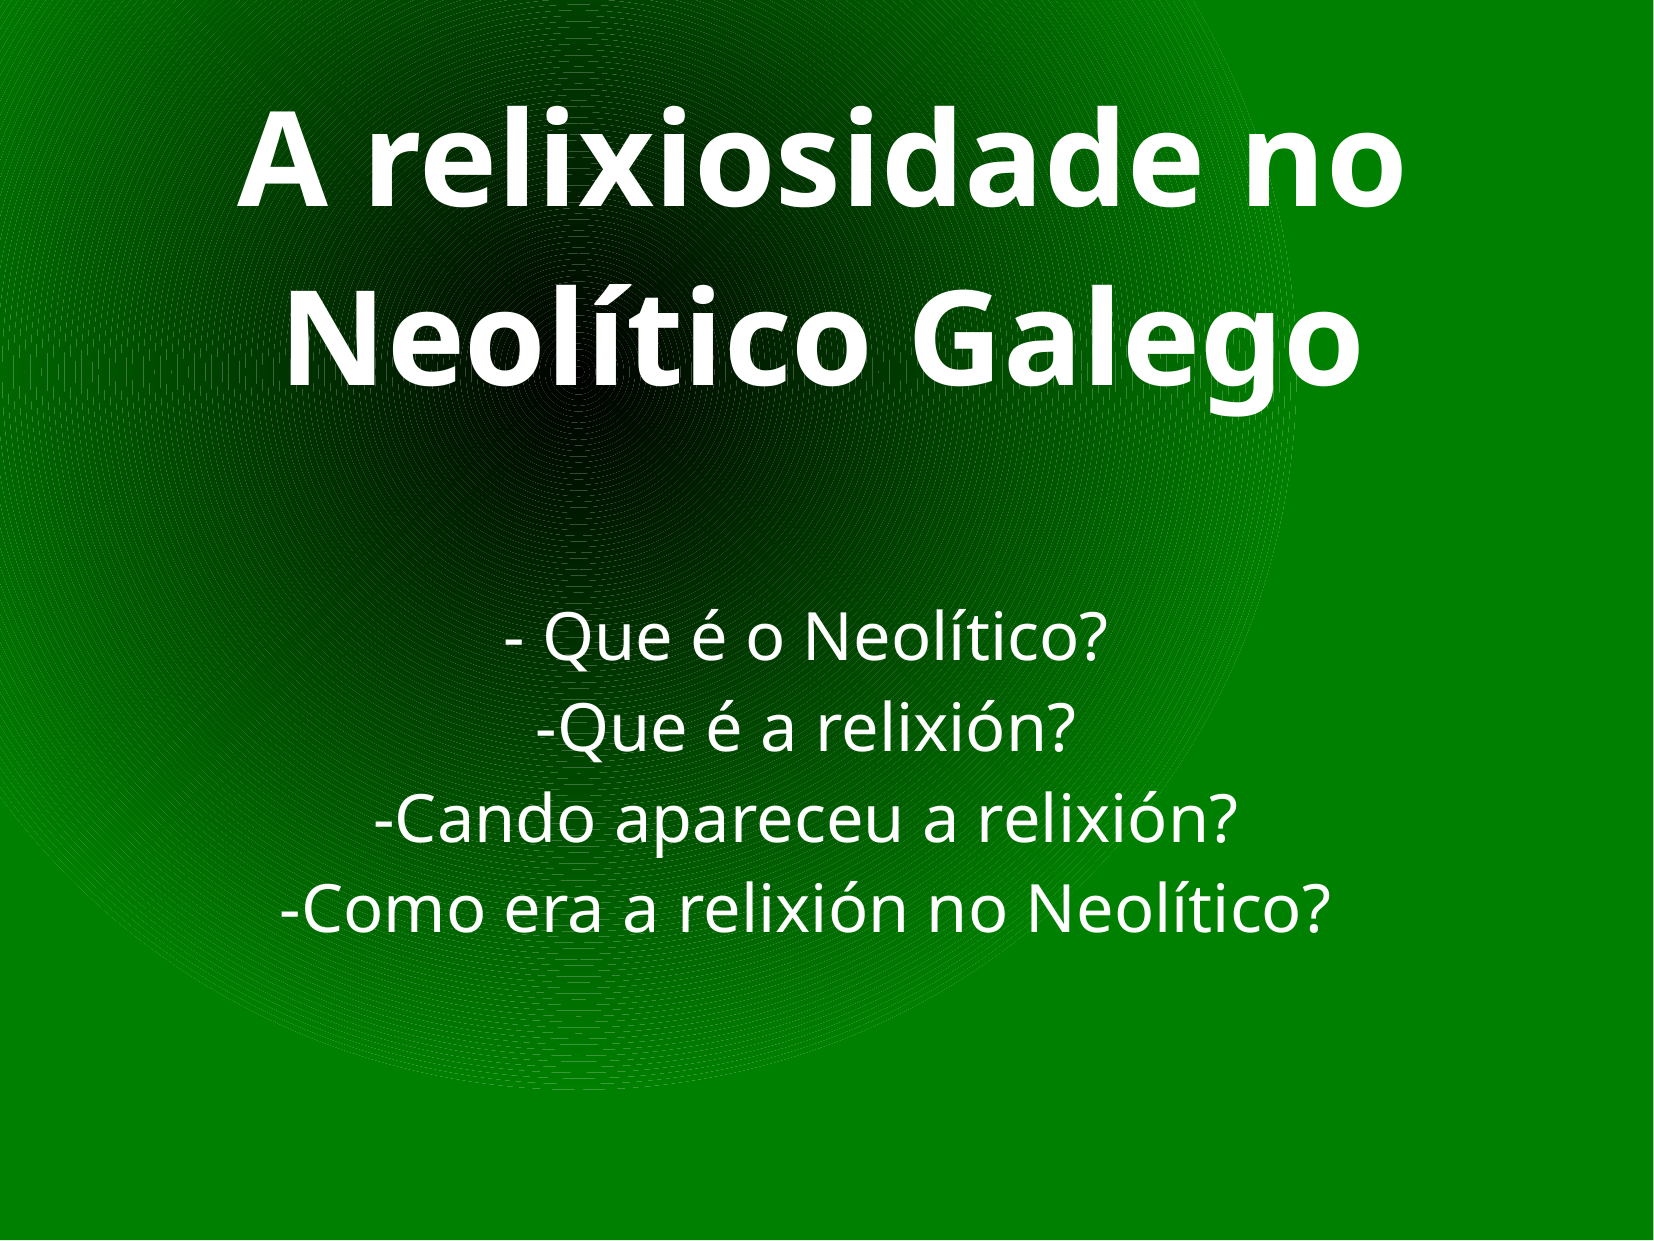

# A relixiosidade no Neolítico Galego
- Que é o Neolítico?
-Que é a relixión?
-Cando apareceu a relixión?
-Como era a relixión no Neolítico?